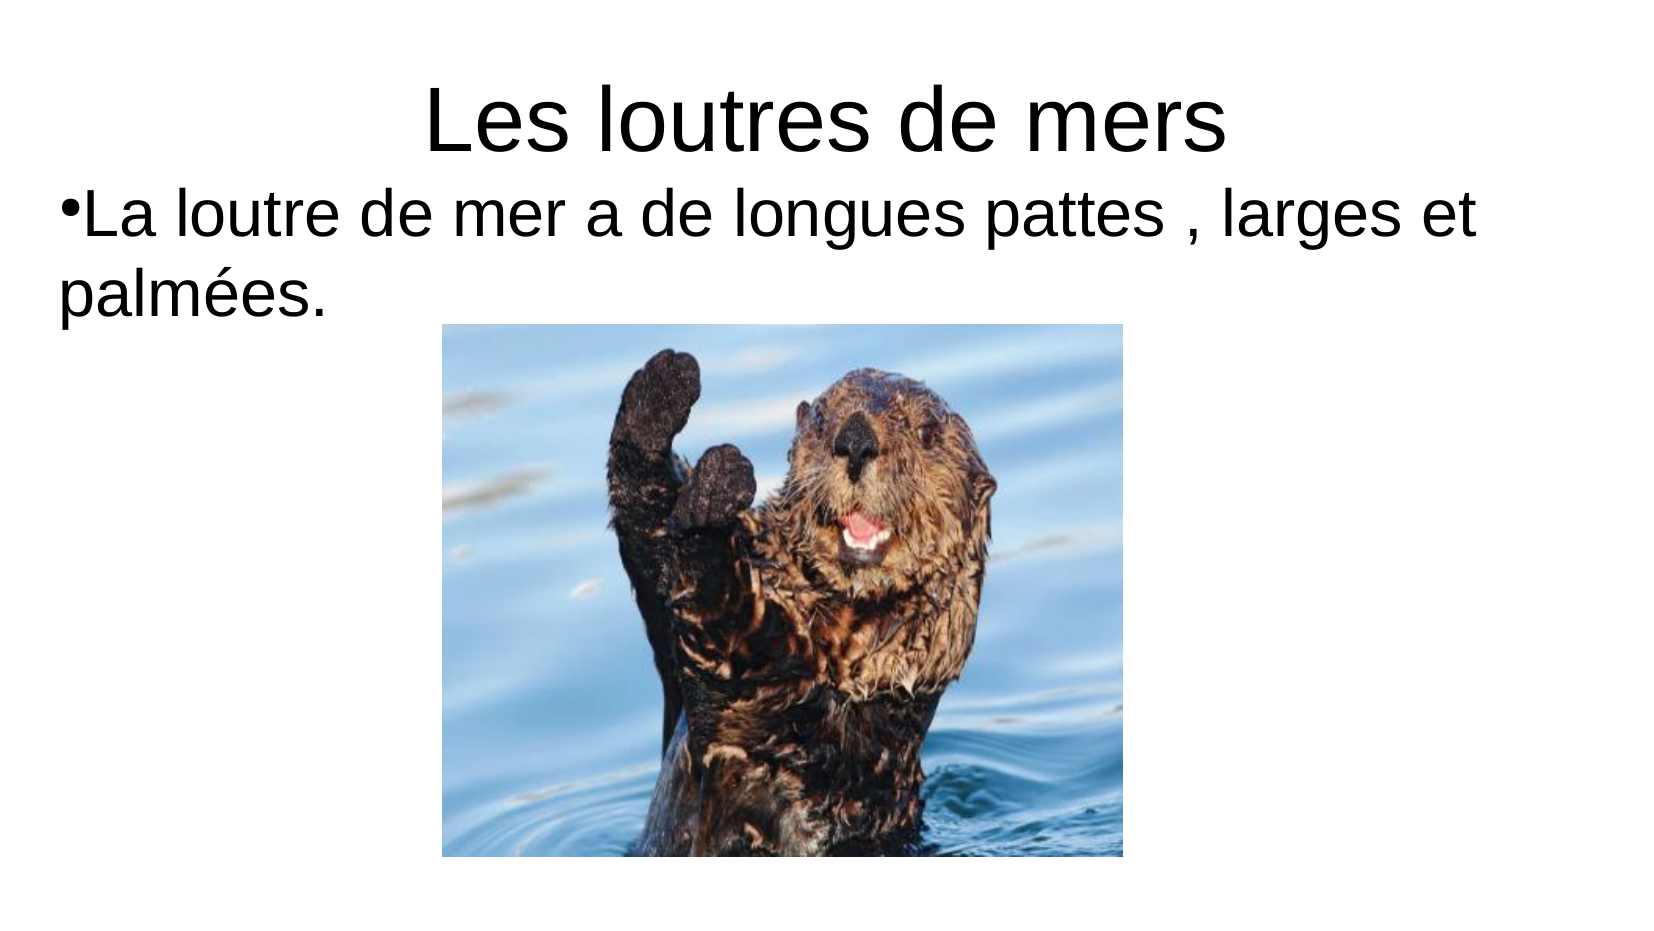

# Les loutres de mers
La loutre de mer a de longues pattes , larges et palmées.